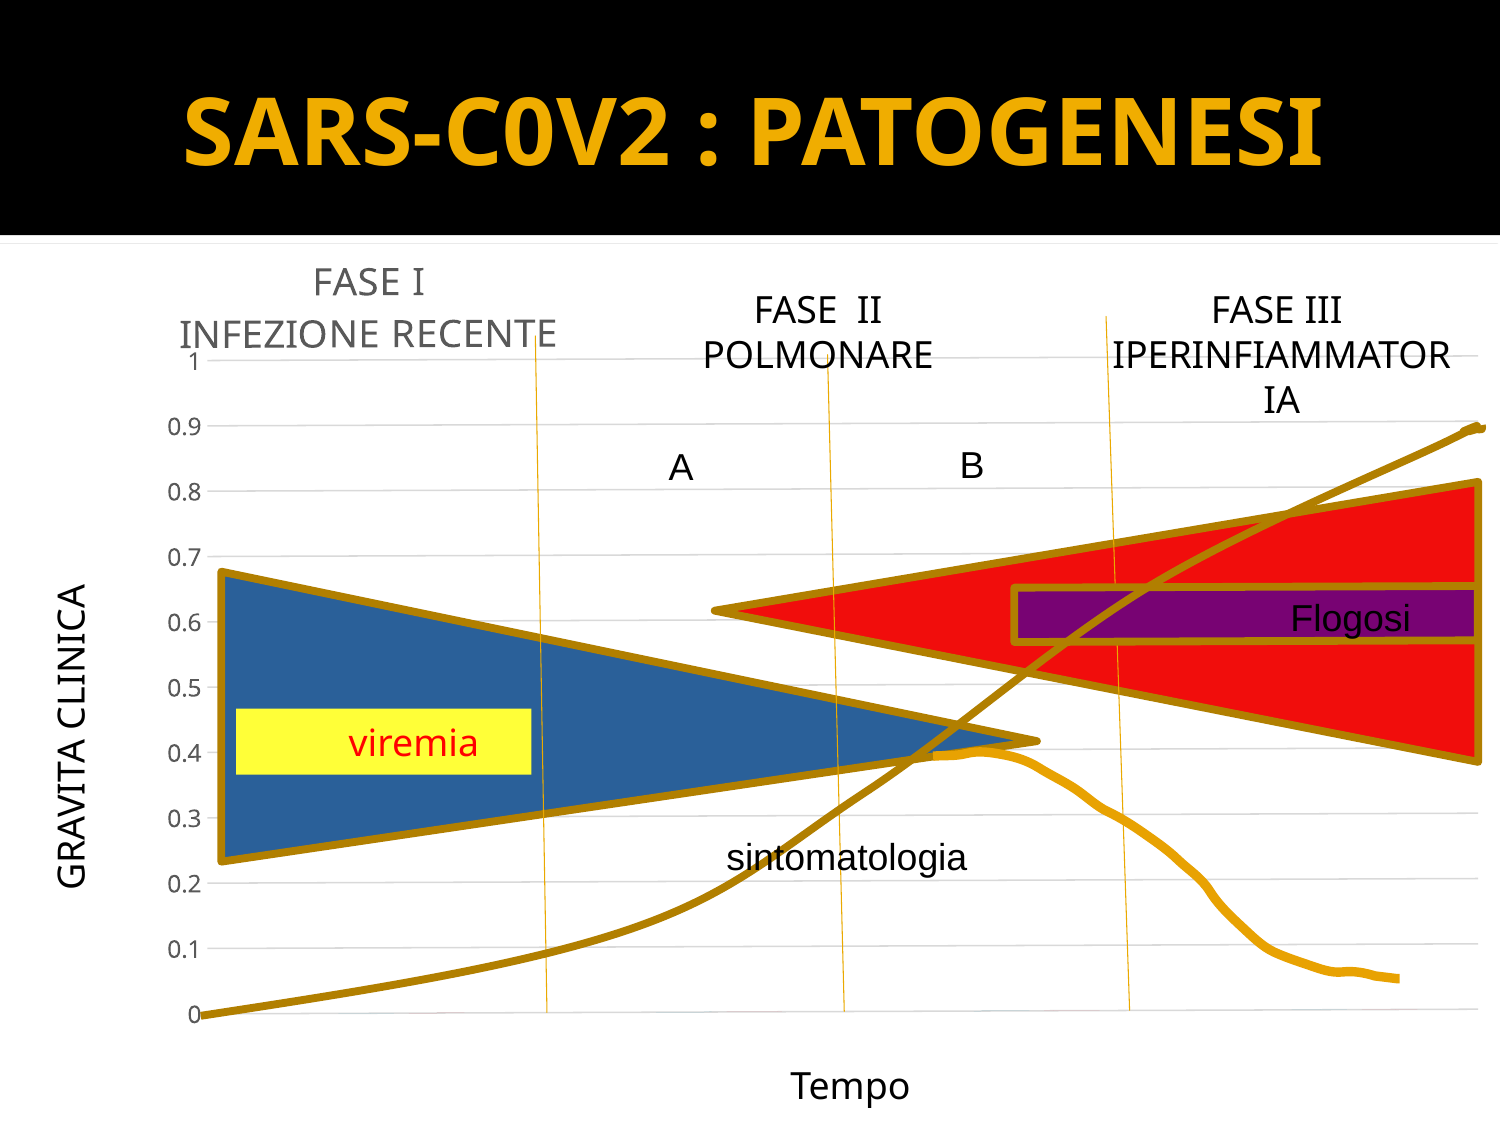

# SARS-C0V2 : PATOGENESI
### Chart: FASE I
INFEZIONE RECENTE
| Category | Serie 1 | Serie 2 | Serie 3 |
|---|---|---|---|
| None | None | 0.0 | 0.0 |
| None | None | 0.0 | 0.0 |
| None | None | 0.0 | 0.0 |
| None | None | 0.0 | 0.0 |FASE II
POLMONARE
FASE III
IPERINFIAMMATORIA
 sintomatologia
B
A
Flogosi
GRAVITA CLINICA
 viremia
Tempo